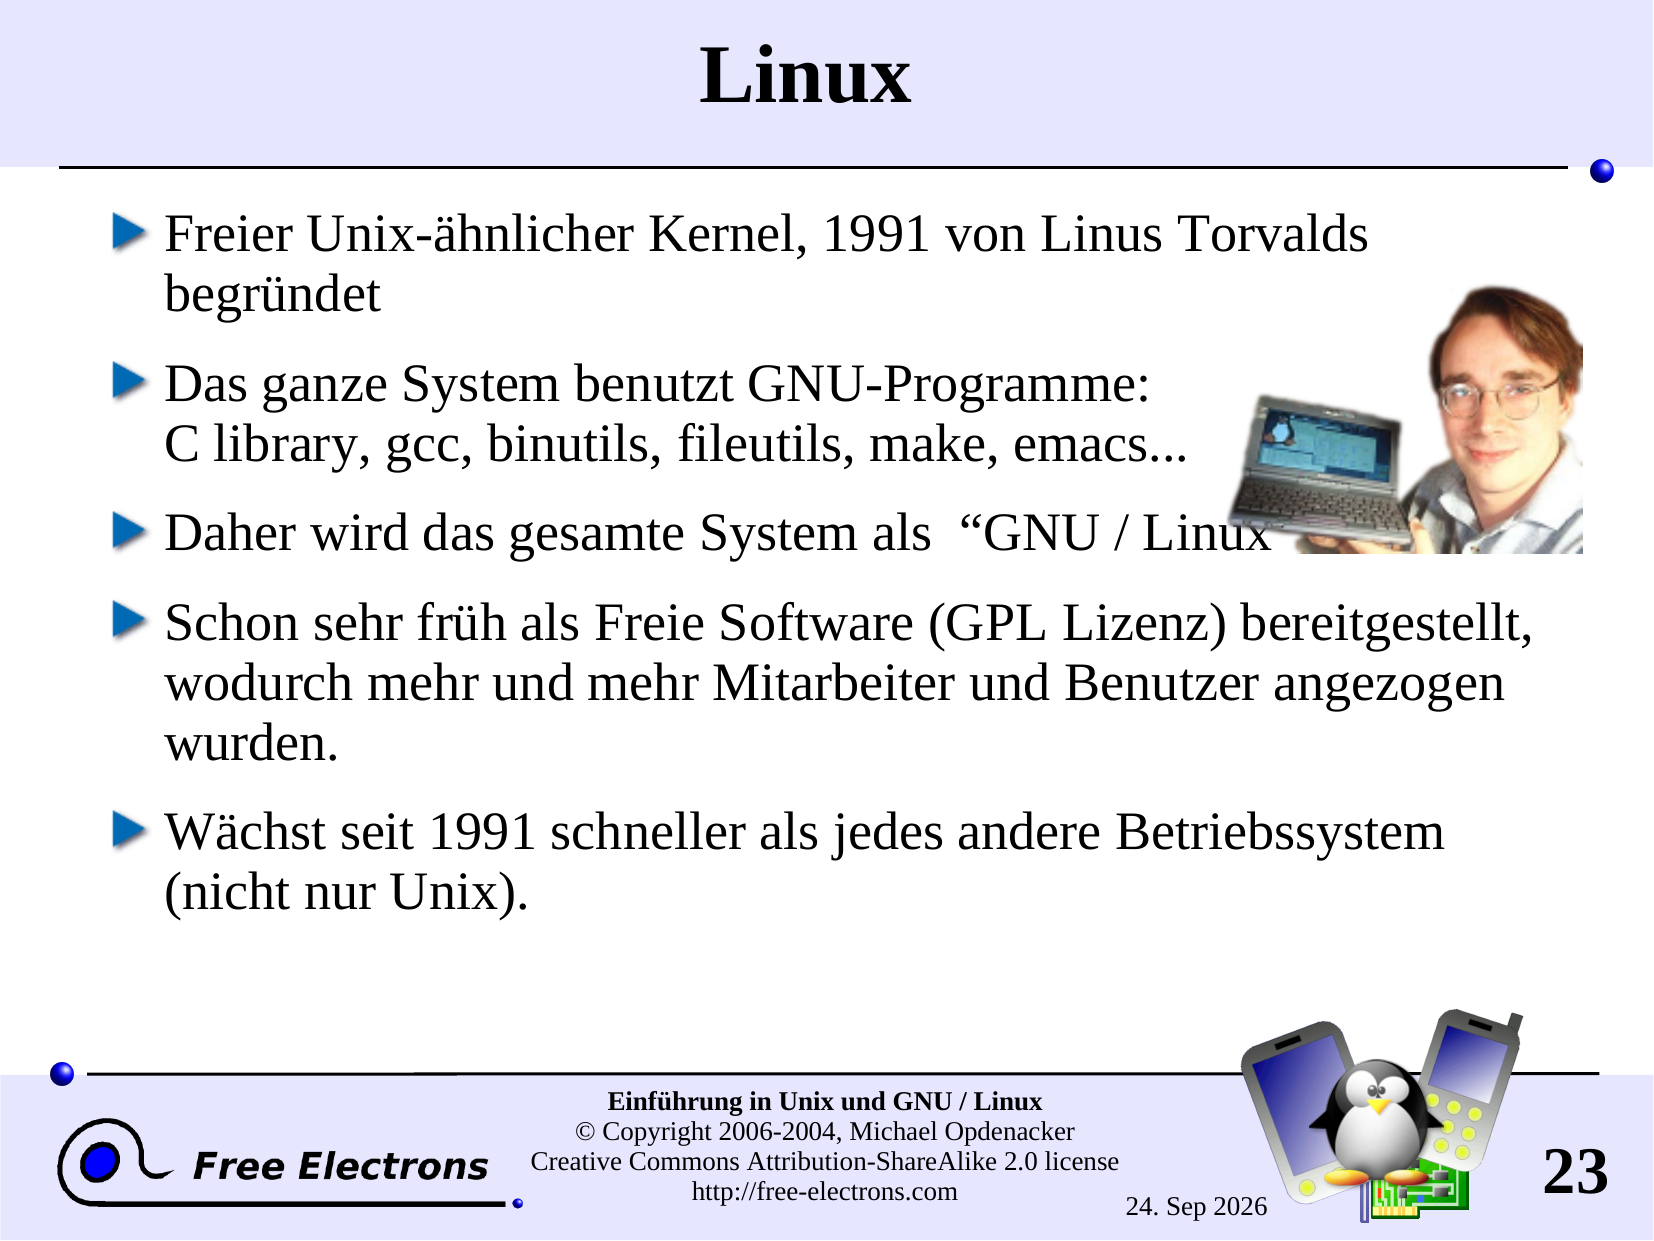

# Linux
Freier Unix-ähnlicher Kernel, 1991 von Linus Torvalds begründet
Das ganze System benutzt GNU-Programme:
C library, gcc, binutils, fileutils, make, emacs...
Daher wird das gesamte System als “GNU / Linux” bezeichnet
Schon sehr früh als Freie Software (GPL Lizenz) bereitgestellt, wodurch mehr und mehr Mitarbeiter und Benutzer angezogen wurden.
Wächst seit 1991 schneller als jedes andere Betriebssystem (nicht nur Unix).